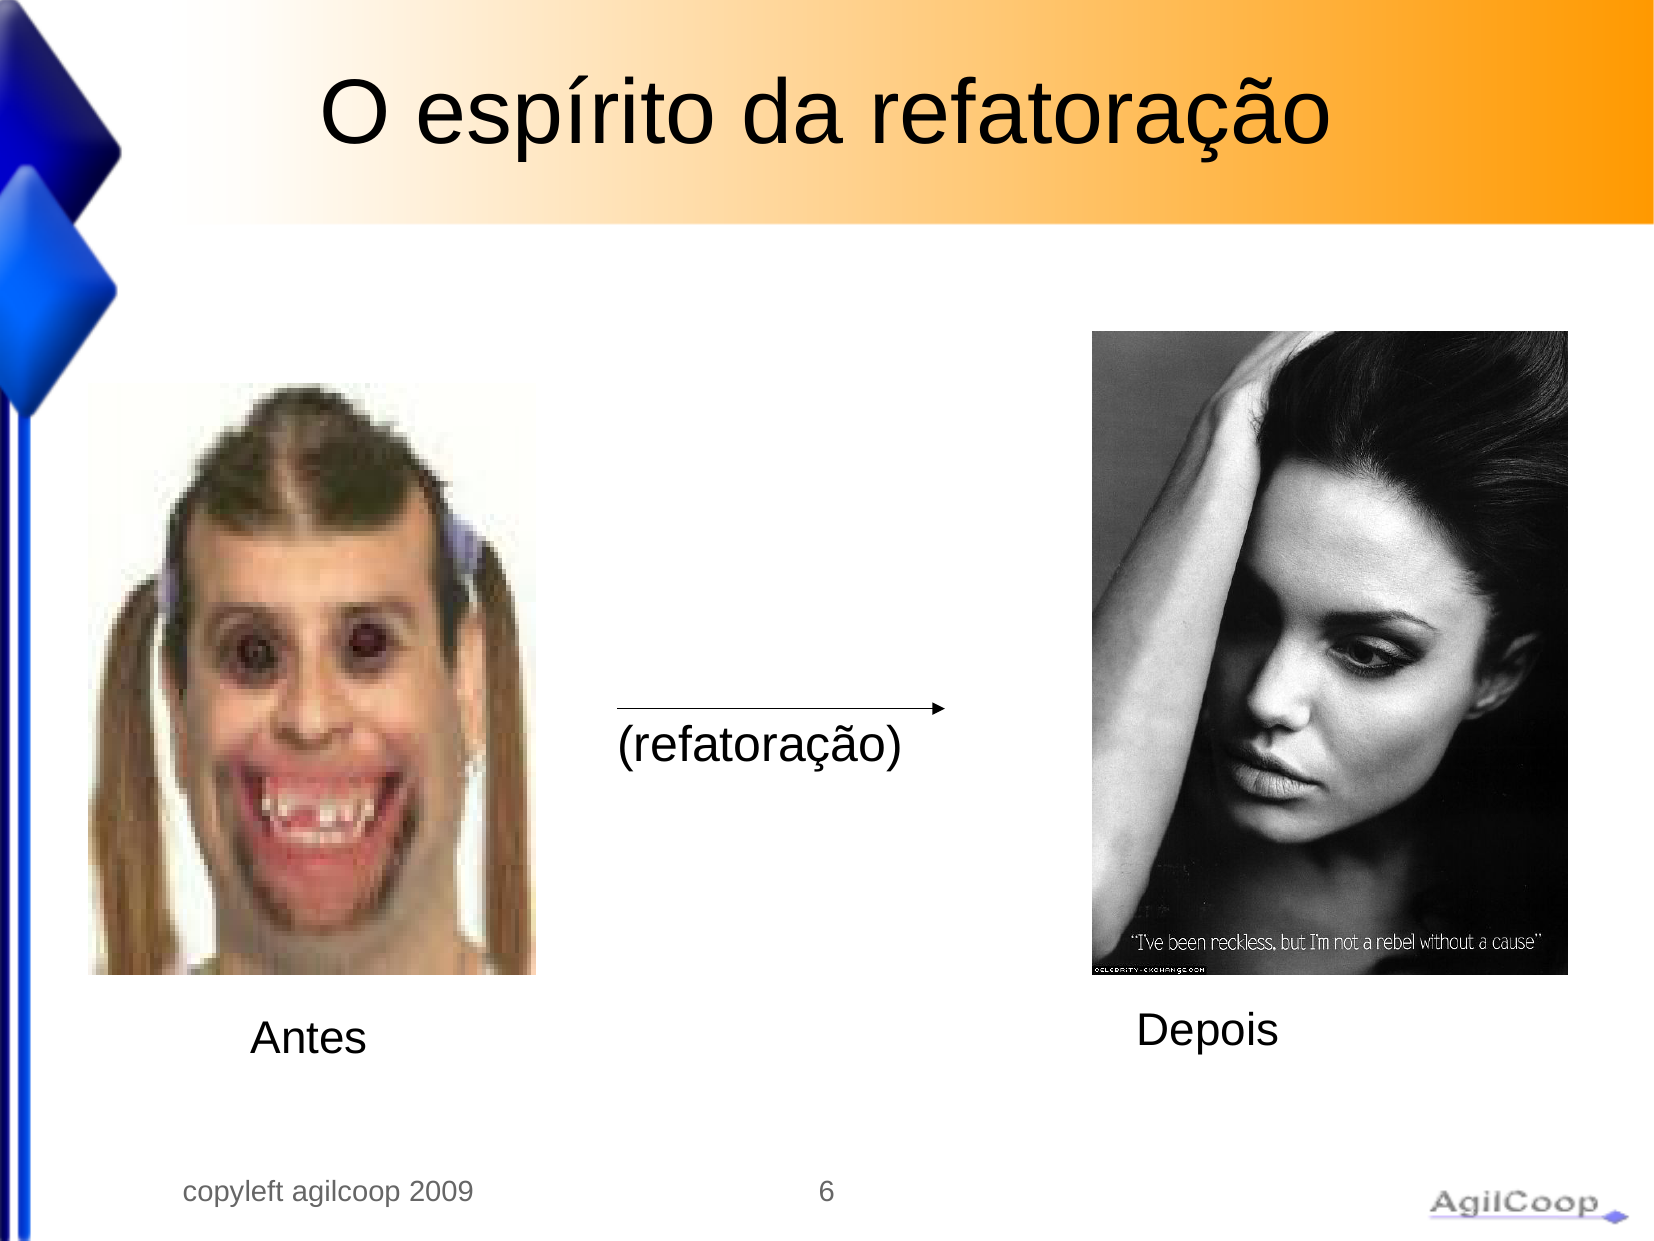

# O espírito da refatoração
(refatoração)
Depois
Antes
copyleft agilcoop 2009
6